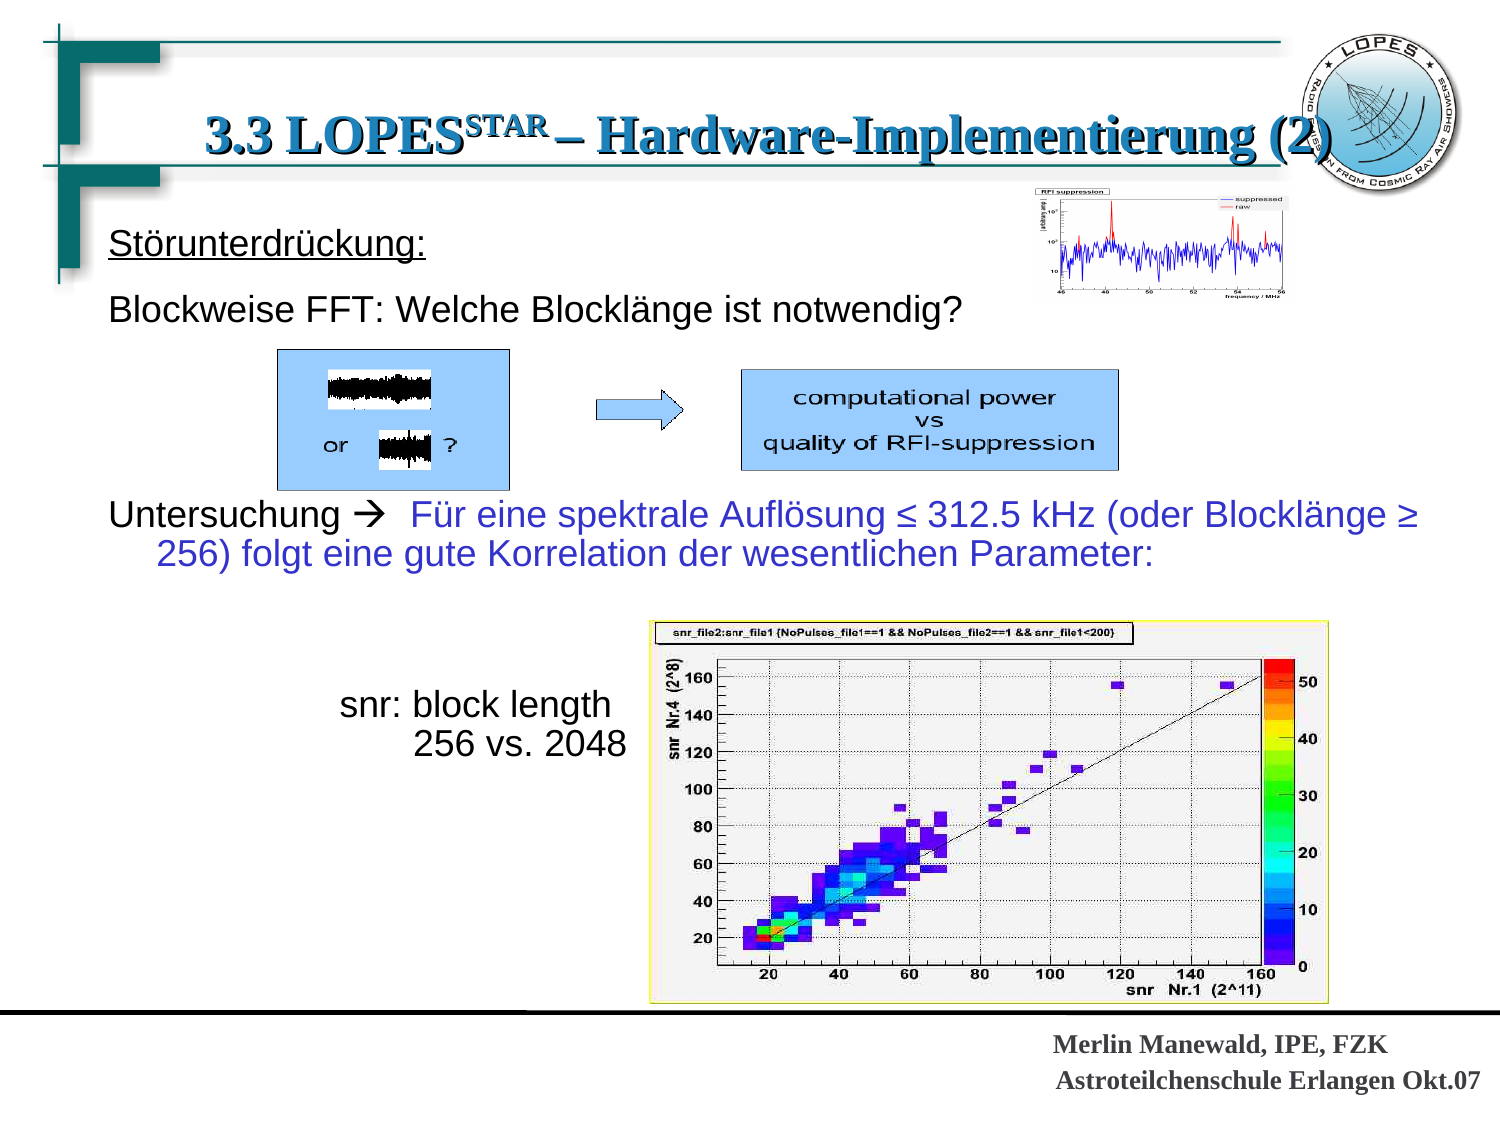

3.3 LOPESSTAR – Hardware-Implementierung (2)
Störunterdrückung:
Blockweise FFT: Welche Blocklänge ist notwendig?
Untersuchung  Für eine spektrale Auflösung ≤ 312.5 kHz (oder Blocklänge ≥ 256) folgt eine gute Korrelation der wesentlichen Parameter:
snr: block length
 256 vs. 2048